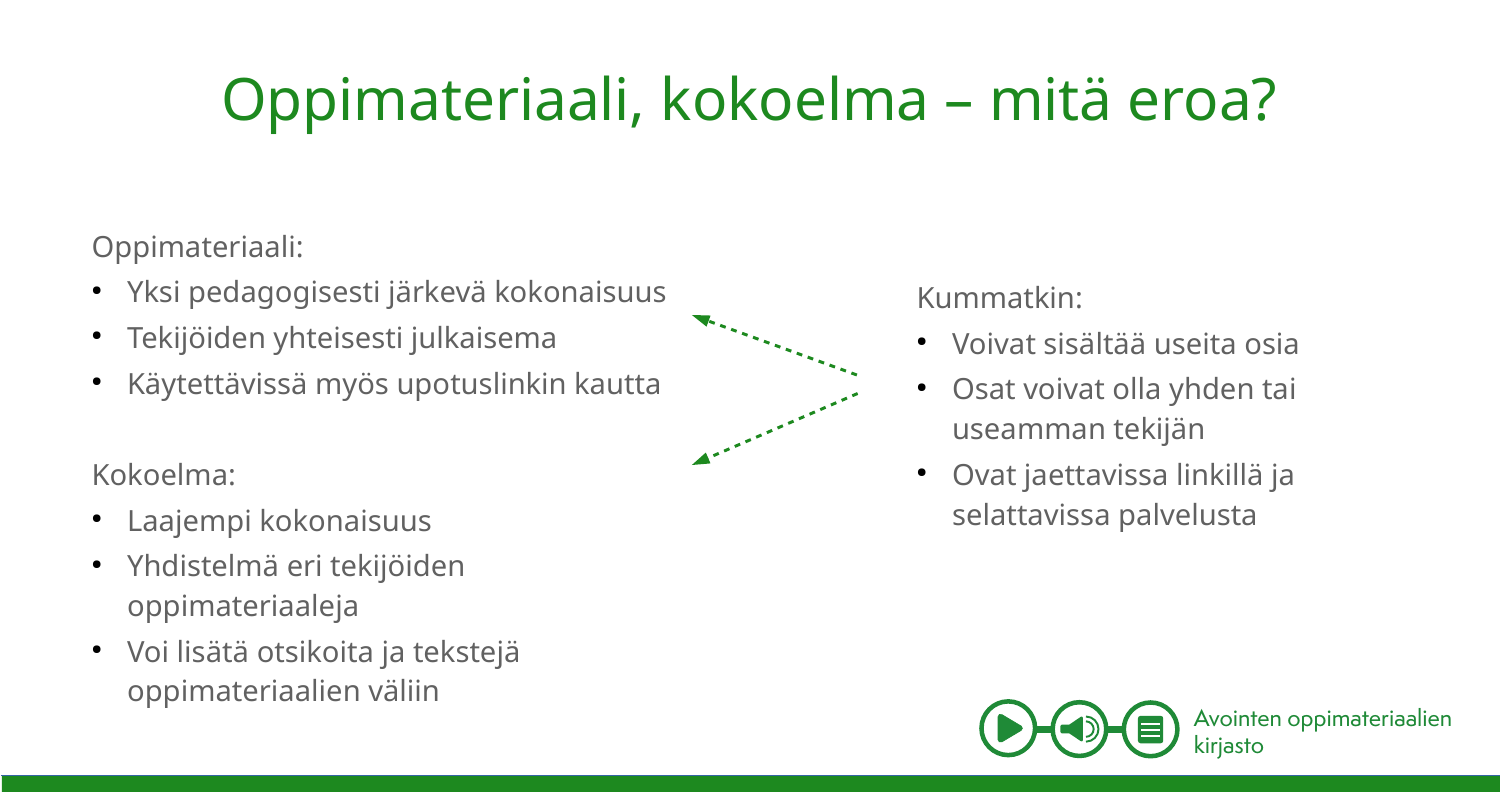

# Oppimateriaali, kokoelma – mitä eroa?
Oppimateriaali:
Yksi pedagogisesti järkevä kokonaisuus
Tekijöiden yhteisesti julkaisema
Käytettävissä myös upotuslinkin kautta
Kokoelma:
Laajempi kokonaisuus
Yhdistelmä eri tekijöiden oppimateriaaleja
Voi lisätä otsikoita ja tekstejä oppimateriaalien väliin
Kummatkin:
Voivat sisältää useita osia
Osat voivat olla yhden tai useamman tekijän
Ovat jaettavissa linkillä ja selattavissa palvelusta